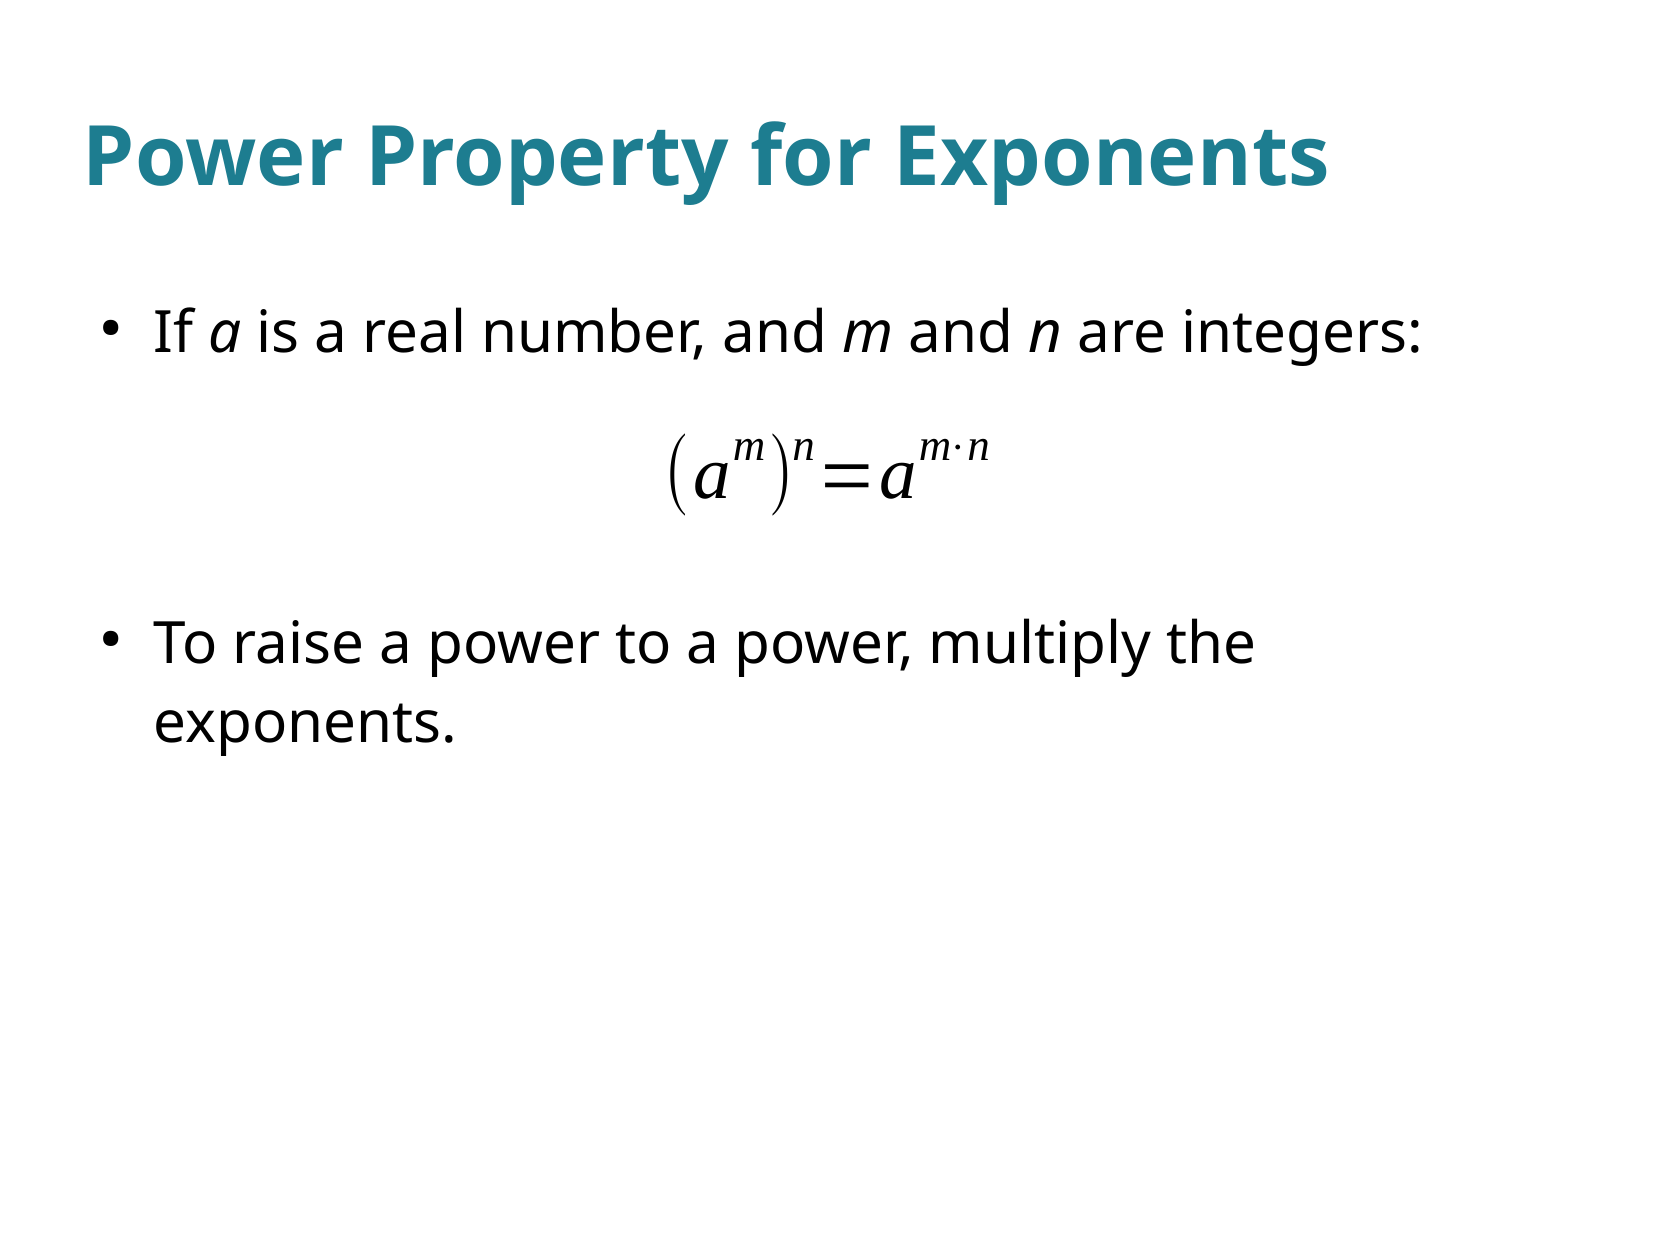

# Power Property for Exponents
If a is a real number, and m and n are integers:
To raise a power to a power, multiply the exponents.